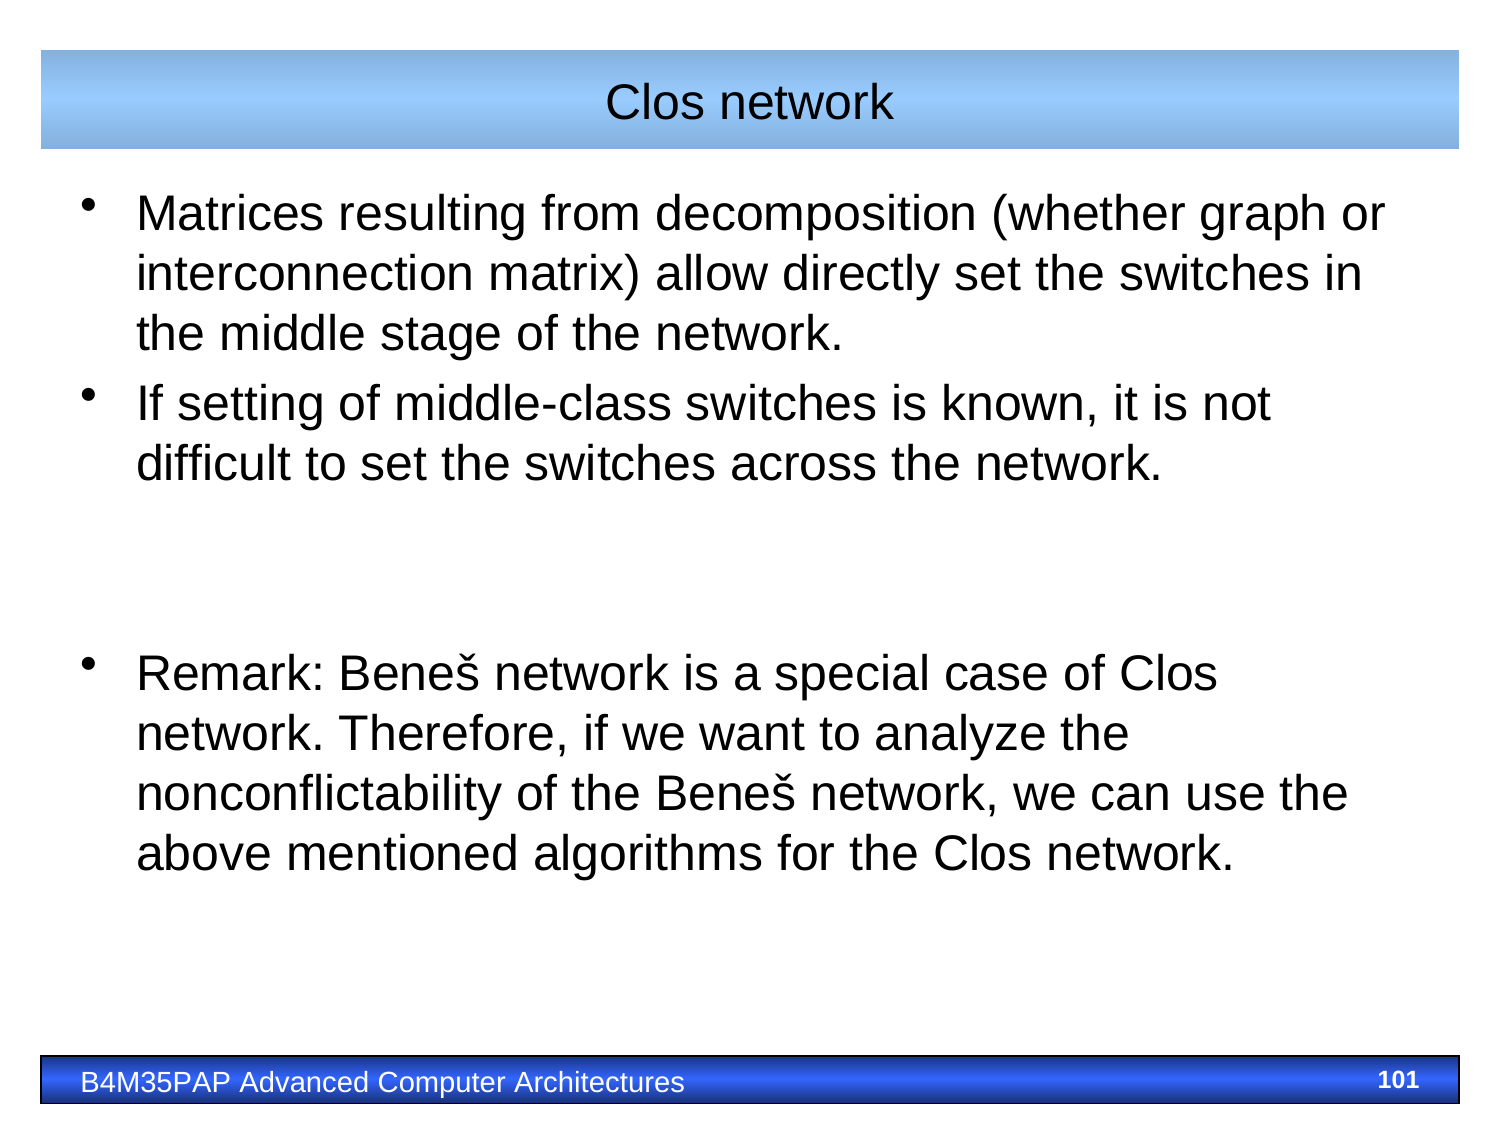

# Clos network
Matrices resulting from decomposition (whether graph or interconnection matrix) allow directly set the switches in the middle stage of the network.
If setting of middle-class switches is known, it is not difficult to set the switches across the network.
Remark: Beneš network is a special case of Clos network. Therefore, if we want to analyze the nonconflictability of the Beneš network, we can use the above mentioned algorithms for the Clos network.